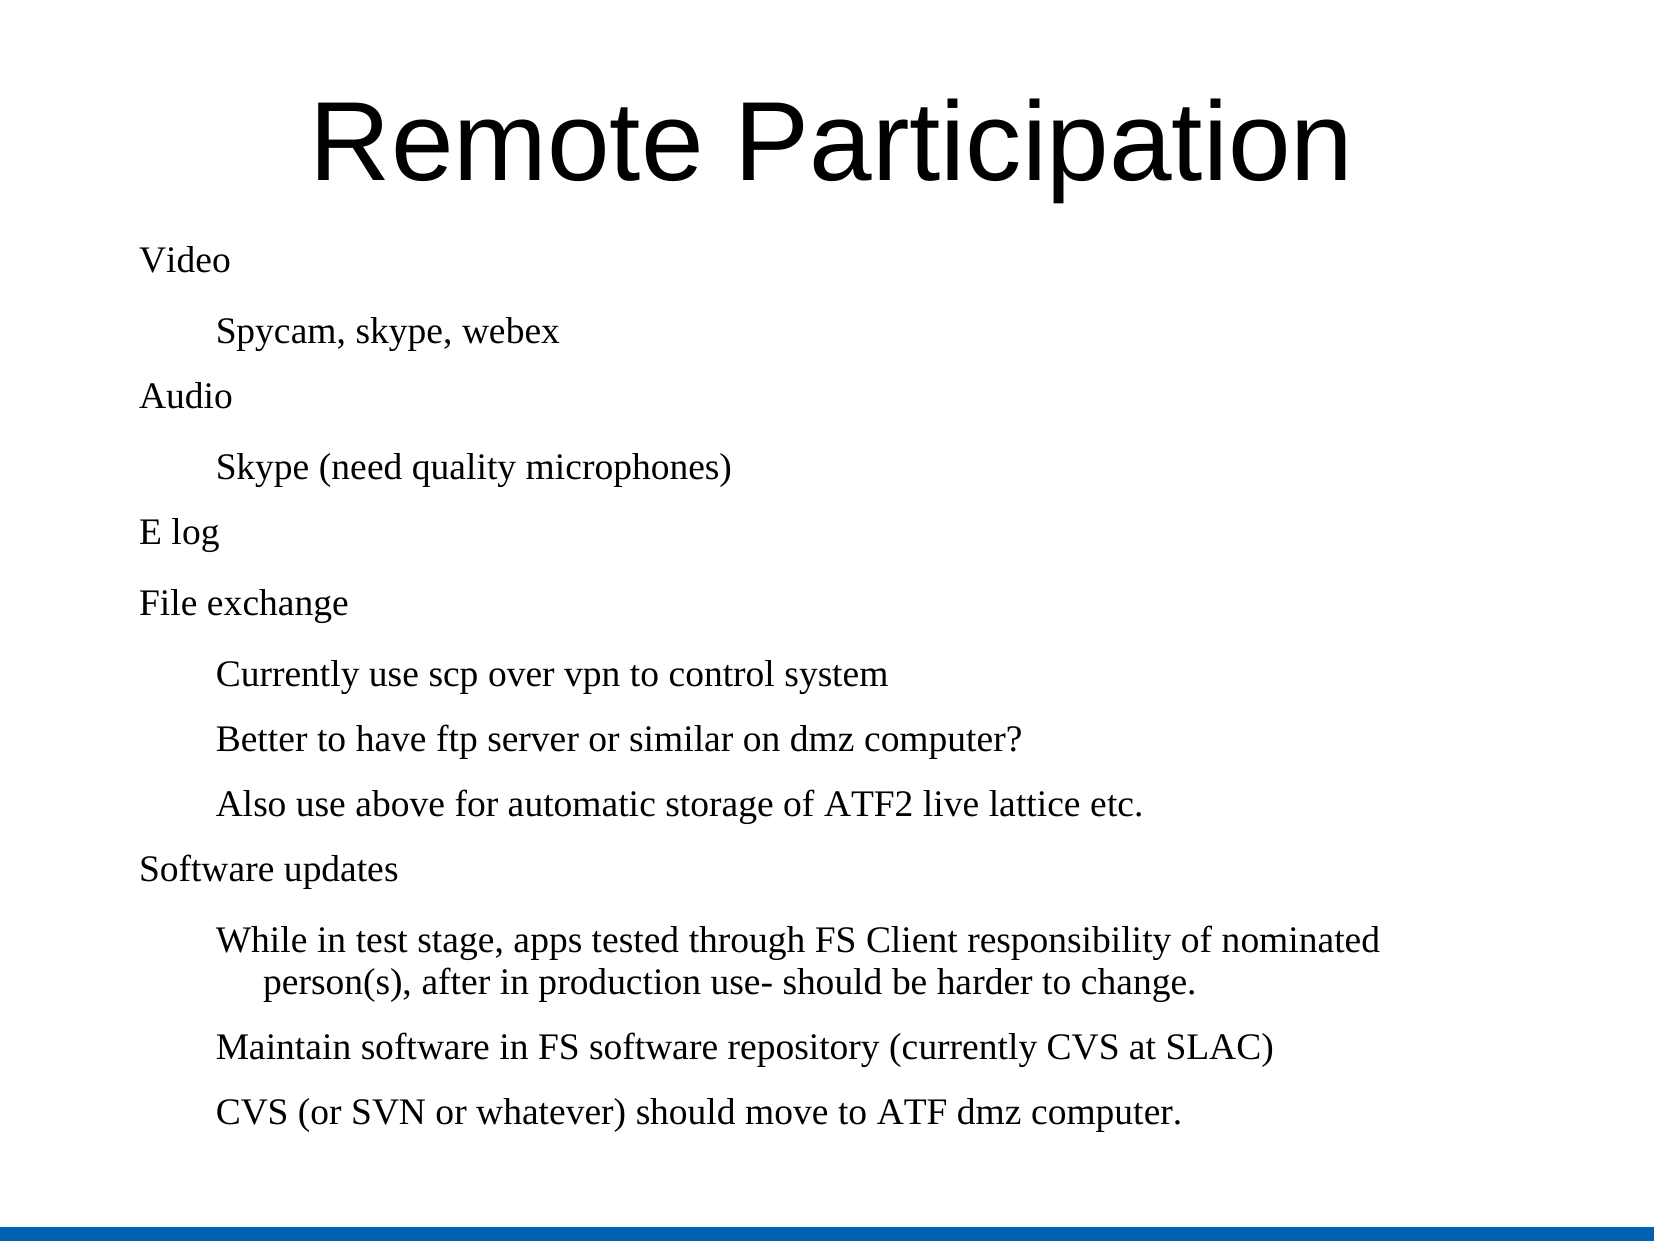

# Remote Participation
Video
Spycam, skype, webex
Audio
Skype (need quality microphones)
E log
File exchange
Currently use scp over vpn to control system
Better to have ftp server or similar on dmz computer?
Also use above for automatic storage of ATF2 live lattice etc.
Software updates
While in test stage, apps tested through FS Client responsibility of nominated person(s), after in production use- should be harder to change.
Maintain software in FS software repository (currently CVS at SLAC)
CVS (or SVN or whatever) should move to ATF dmz computer.